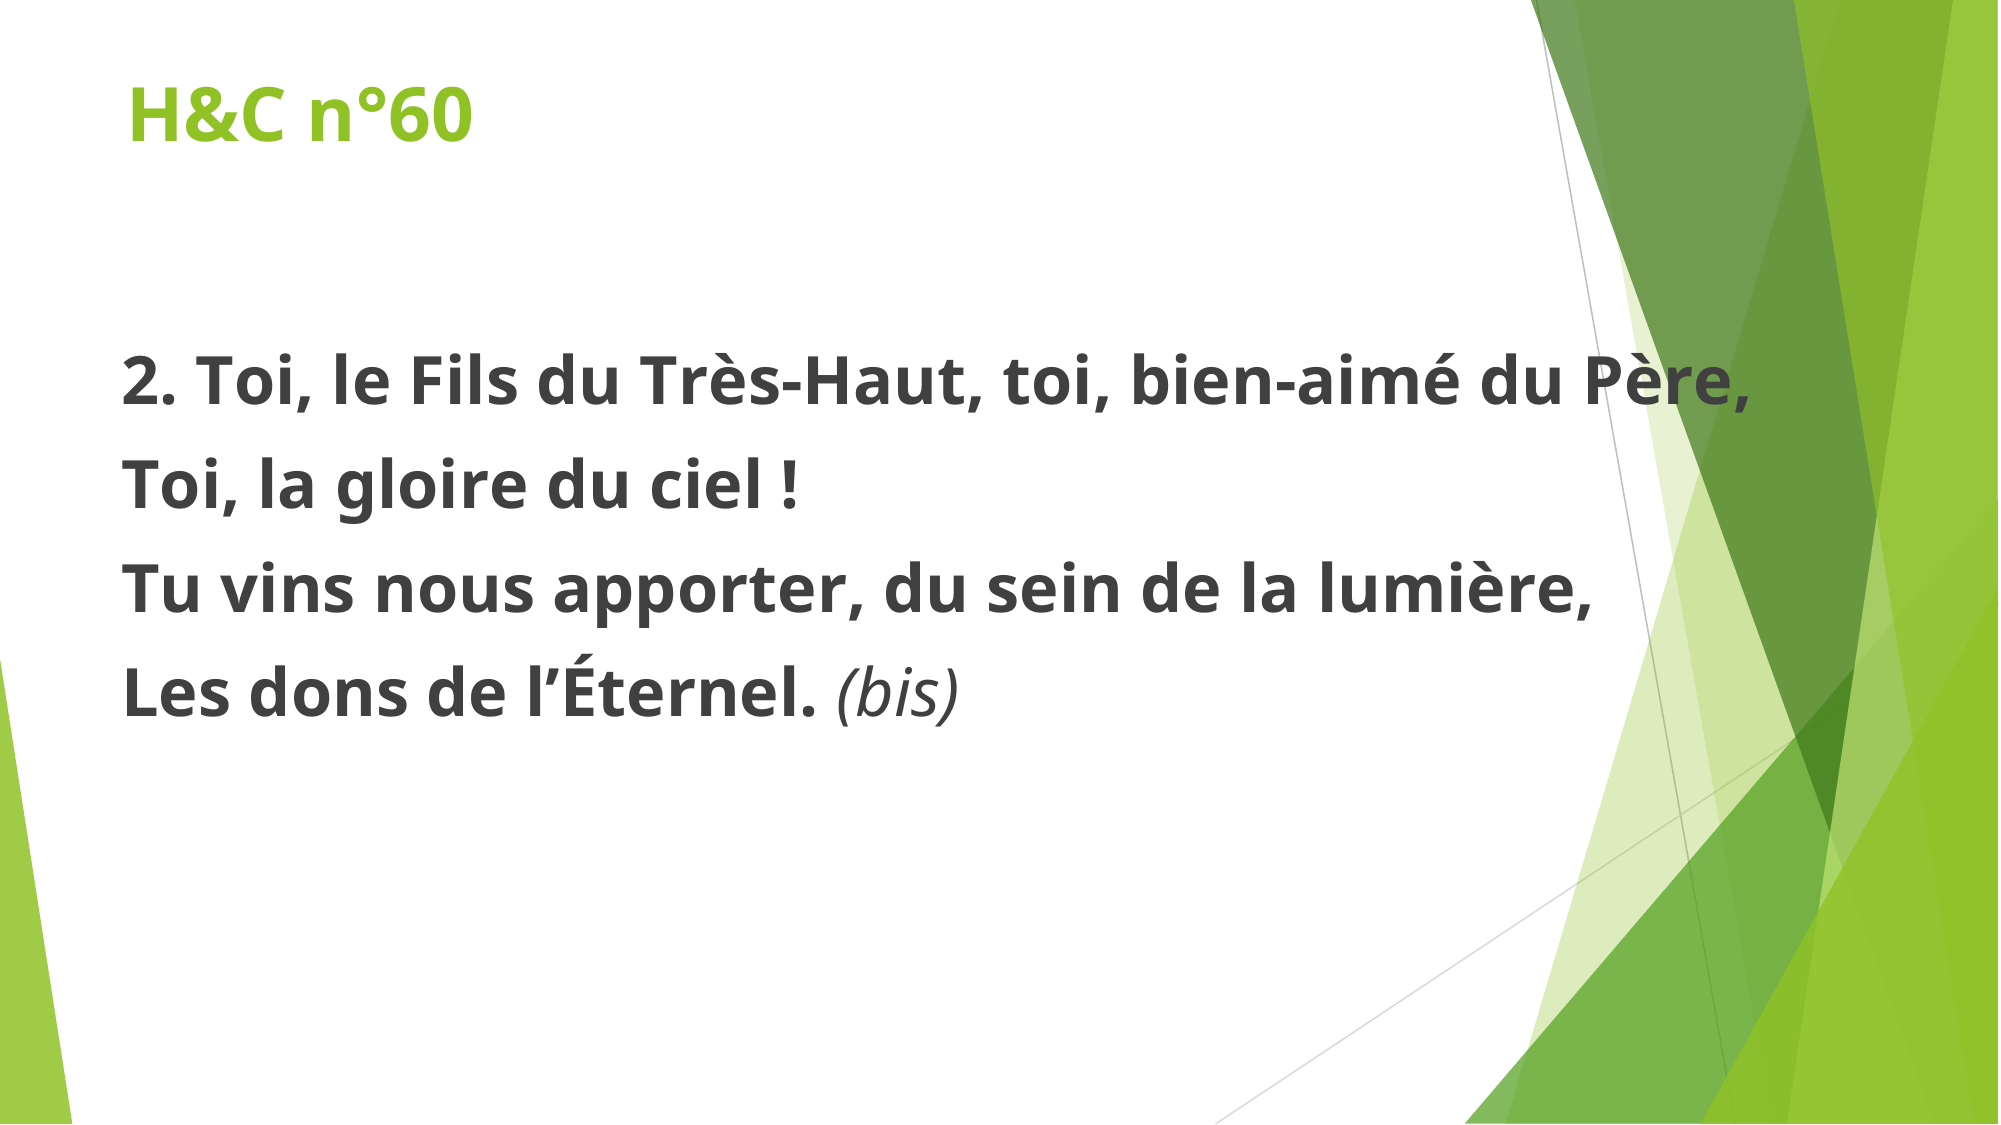

H&C n°60
2. Toi, le Fils du Très-Haut, toi, bien-aimé du Père,
Toi, la gloire du ciel !
Tu vins nous apporter, du sein de la lumière,
Les dons de l’Éternel. (bis)